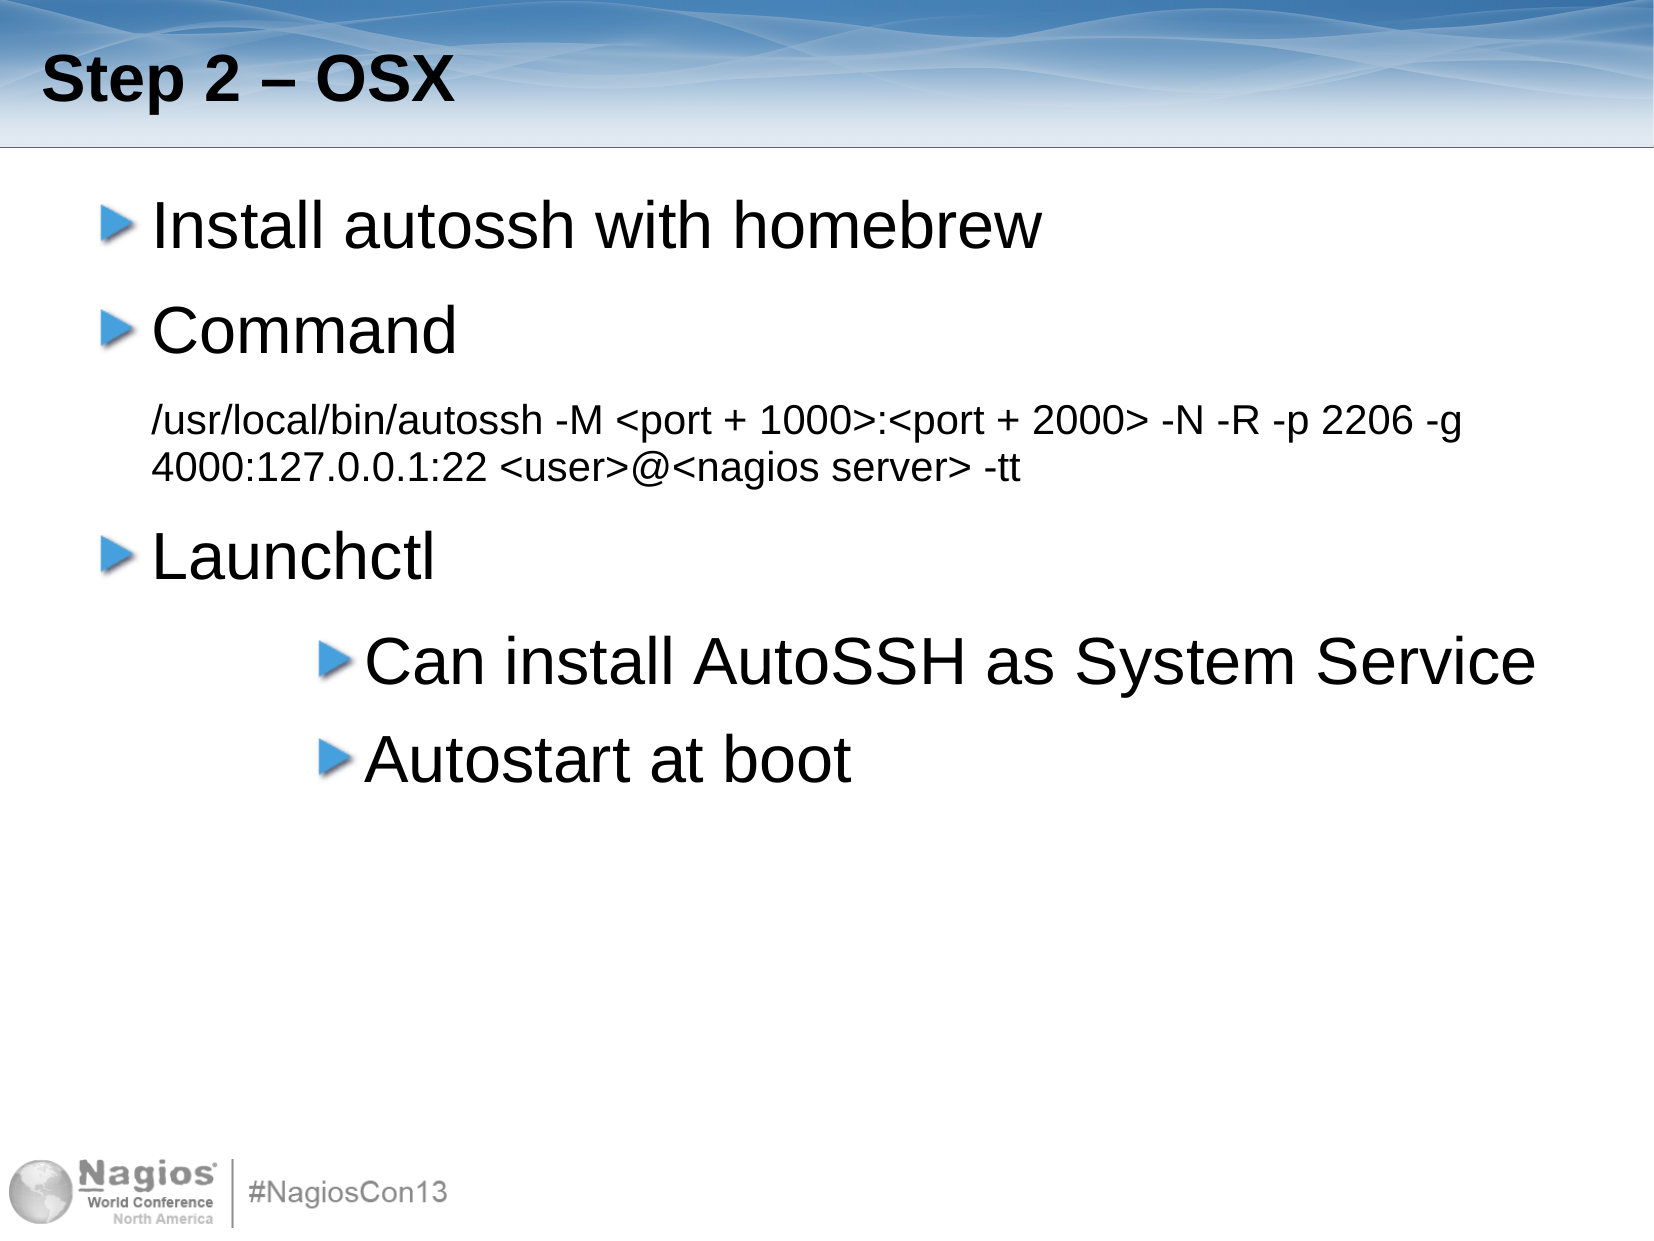

# Step 2 – OSX
Install autossh with homebrew
Command
/usr/local/bin/autossh -M <port + 1000>:<port + 2000> -N -R -p 2206 -g 4000:127.0.0.1:22 <user>@<nagios server> -tt
Launchctl
Can install AutoSSH as System Service
Autostart at boot